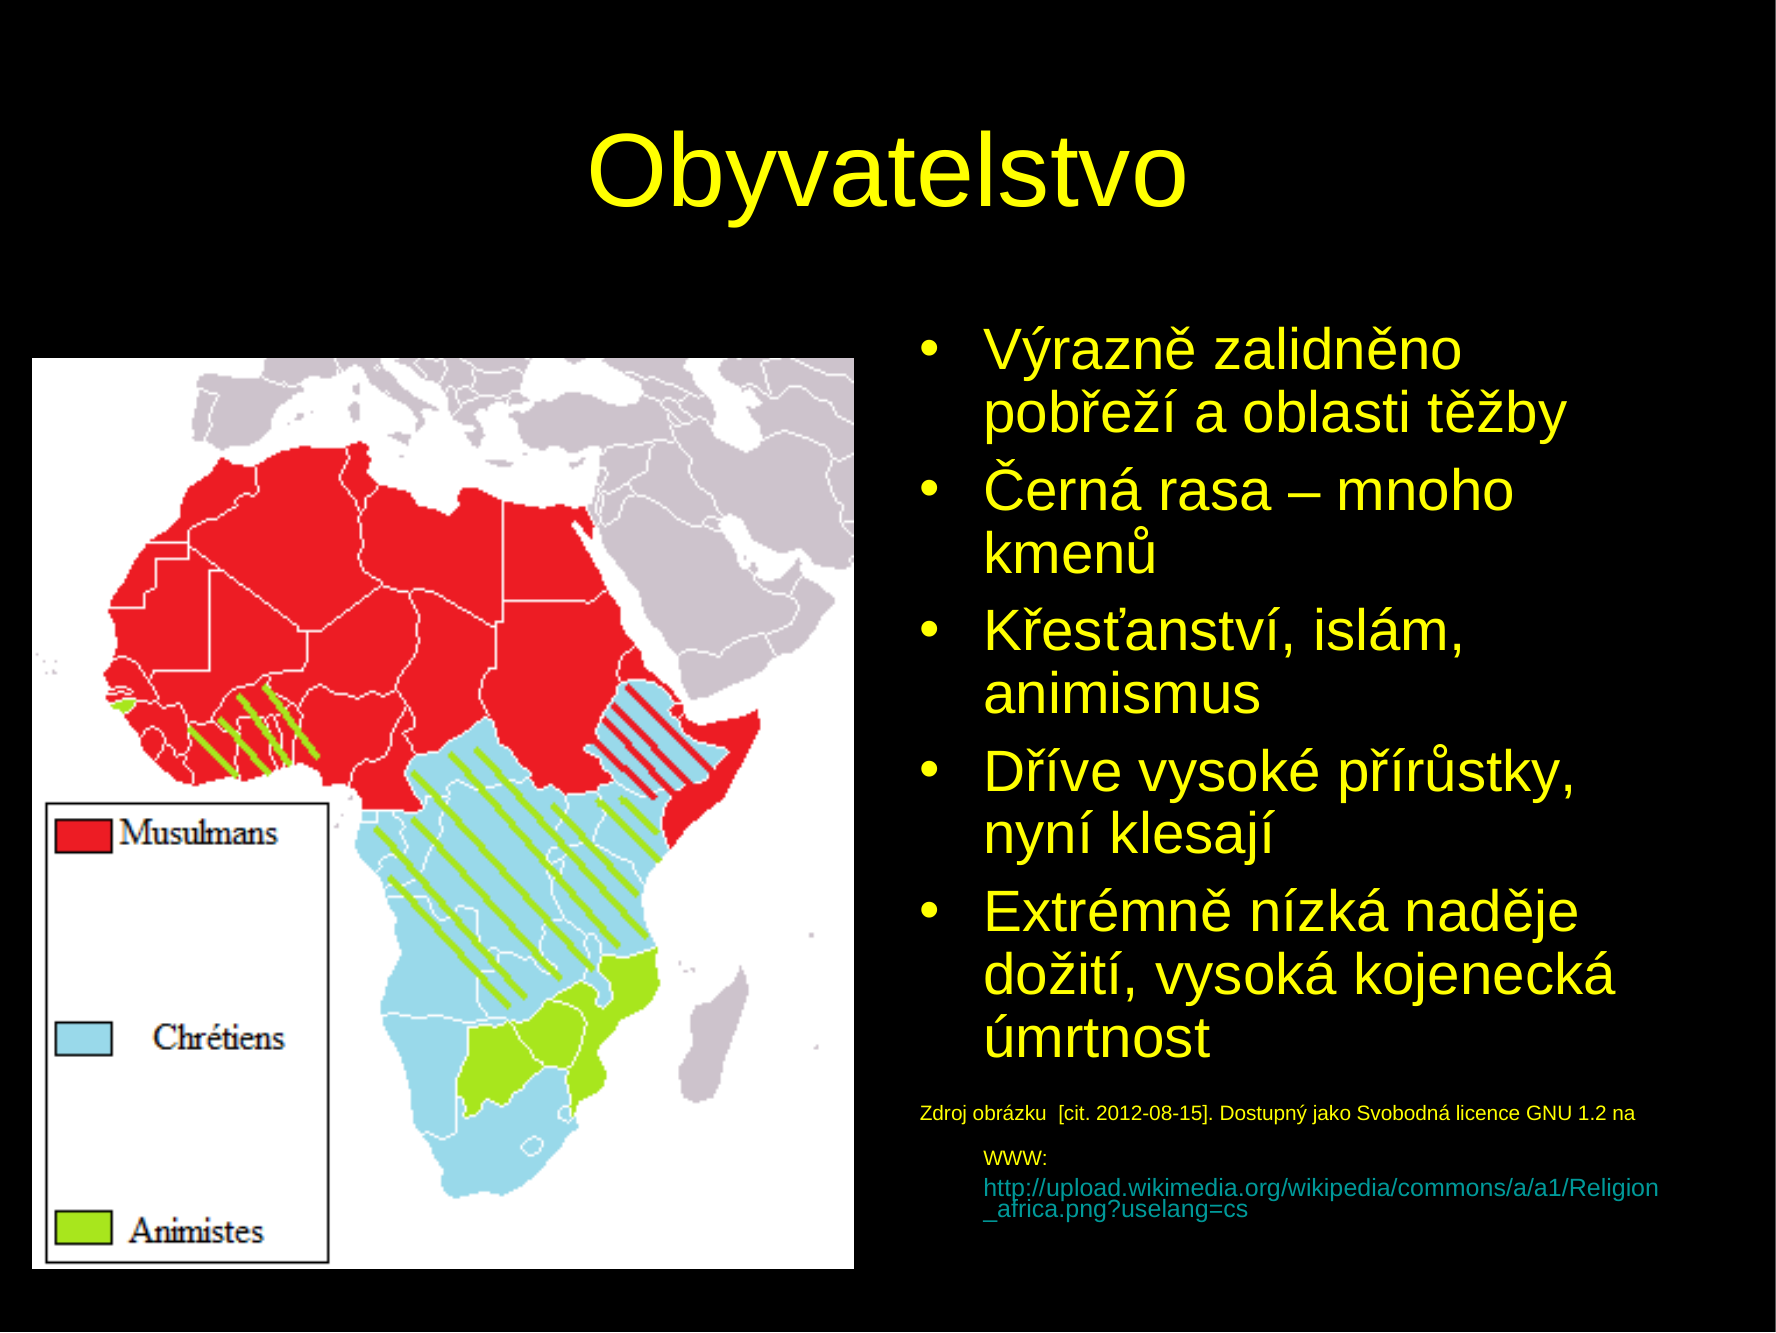

# Obyvatelstvo
Výrazně zalidněno pobřeží a oblasti těžby
Černá rasa – mnoho kmenů
Křesťanství, islám, animismus
Dříve vysoké přírůstky, nyní klesají
Extrémně nízká naděje dožití, vysoká kojenecká úmrtnost
Zdroj obrázku [cit. 2012-08-15]. Dostupný jako Svobodná licence GNU 1.2 na WWW: : http://upload.wikimedia.org/wikipedia/commons/a/a1/Religion_africa.png?uselang=cs